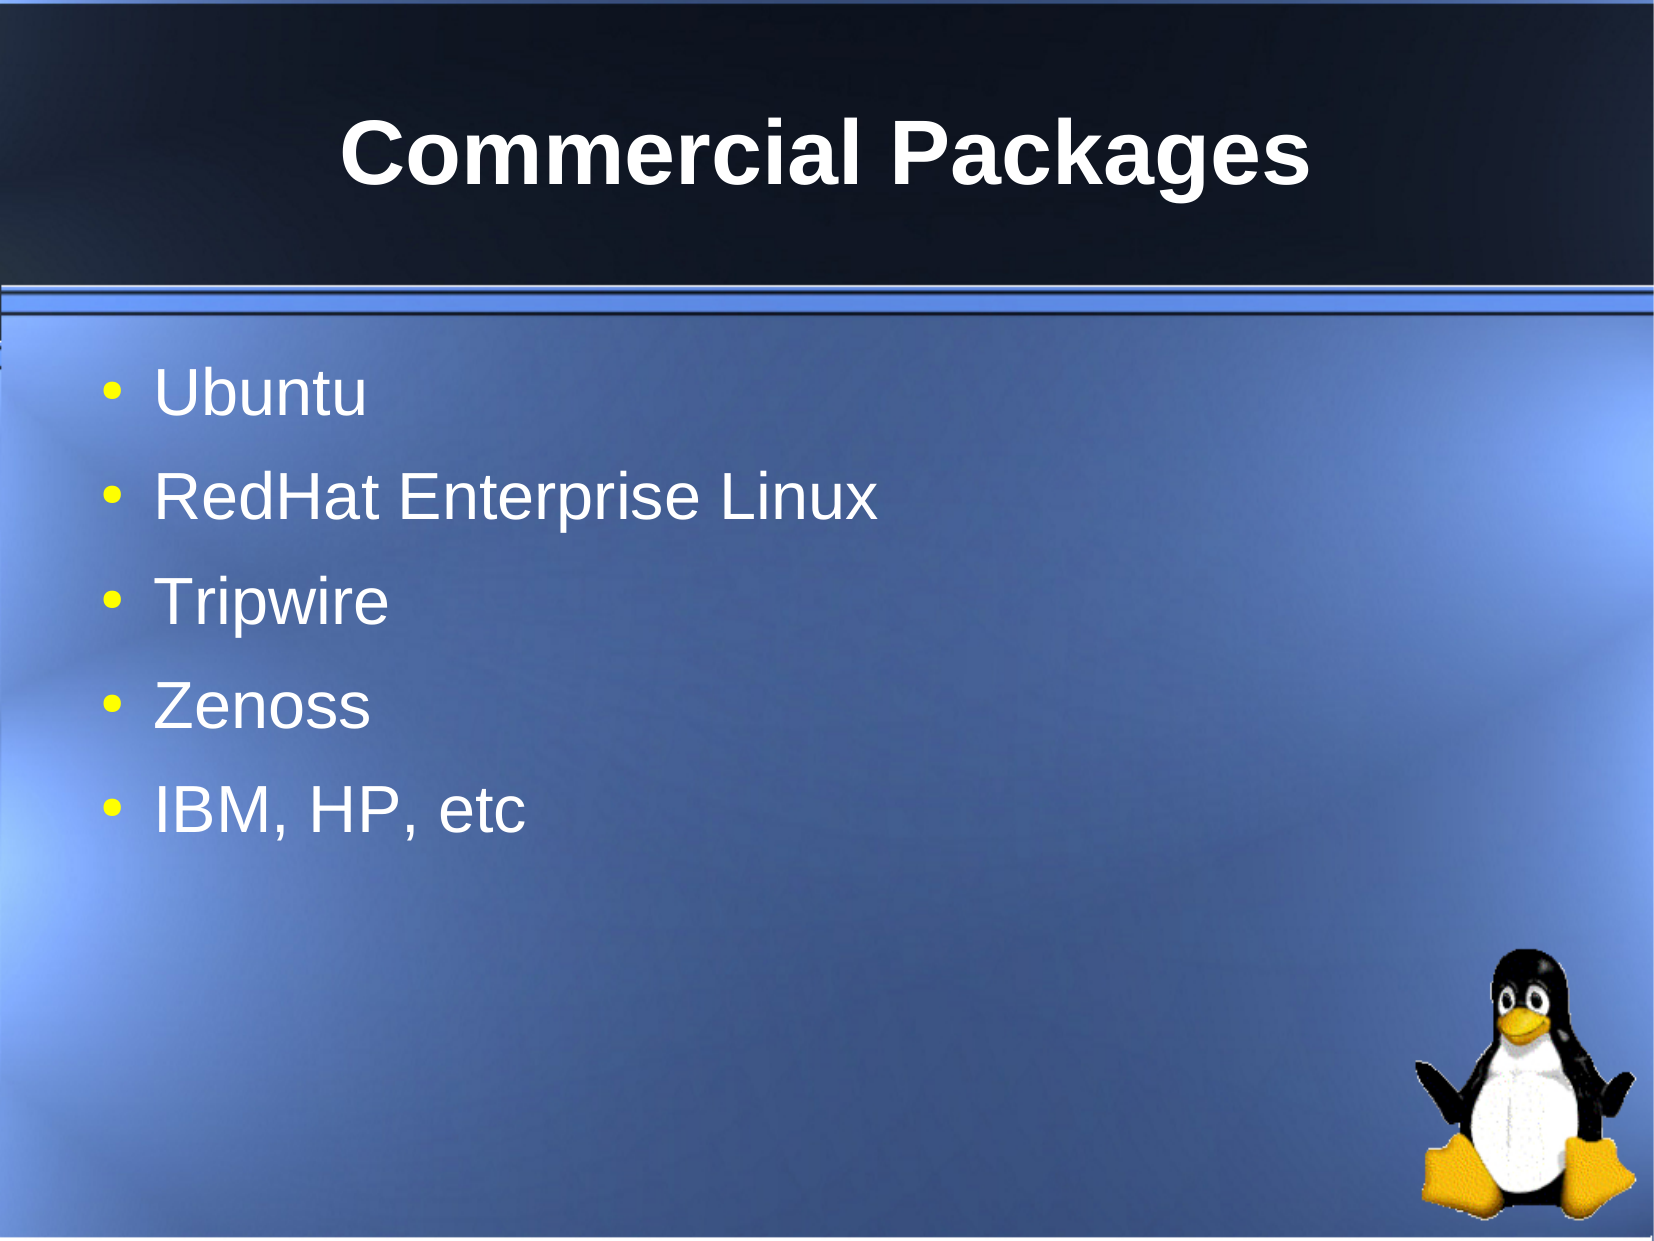

# Commercial Packages
Ubuntu
RedHat Enterprise Linux
Tripwire
Zenoss
IBM, HP, etc